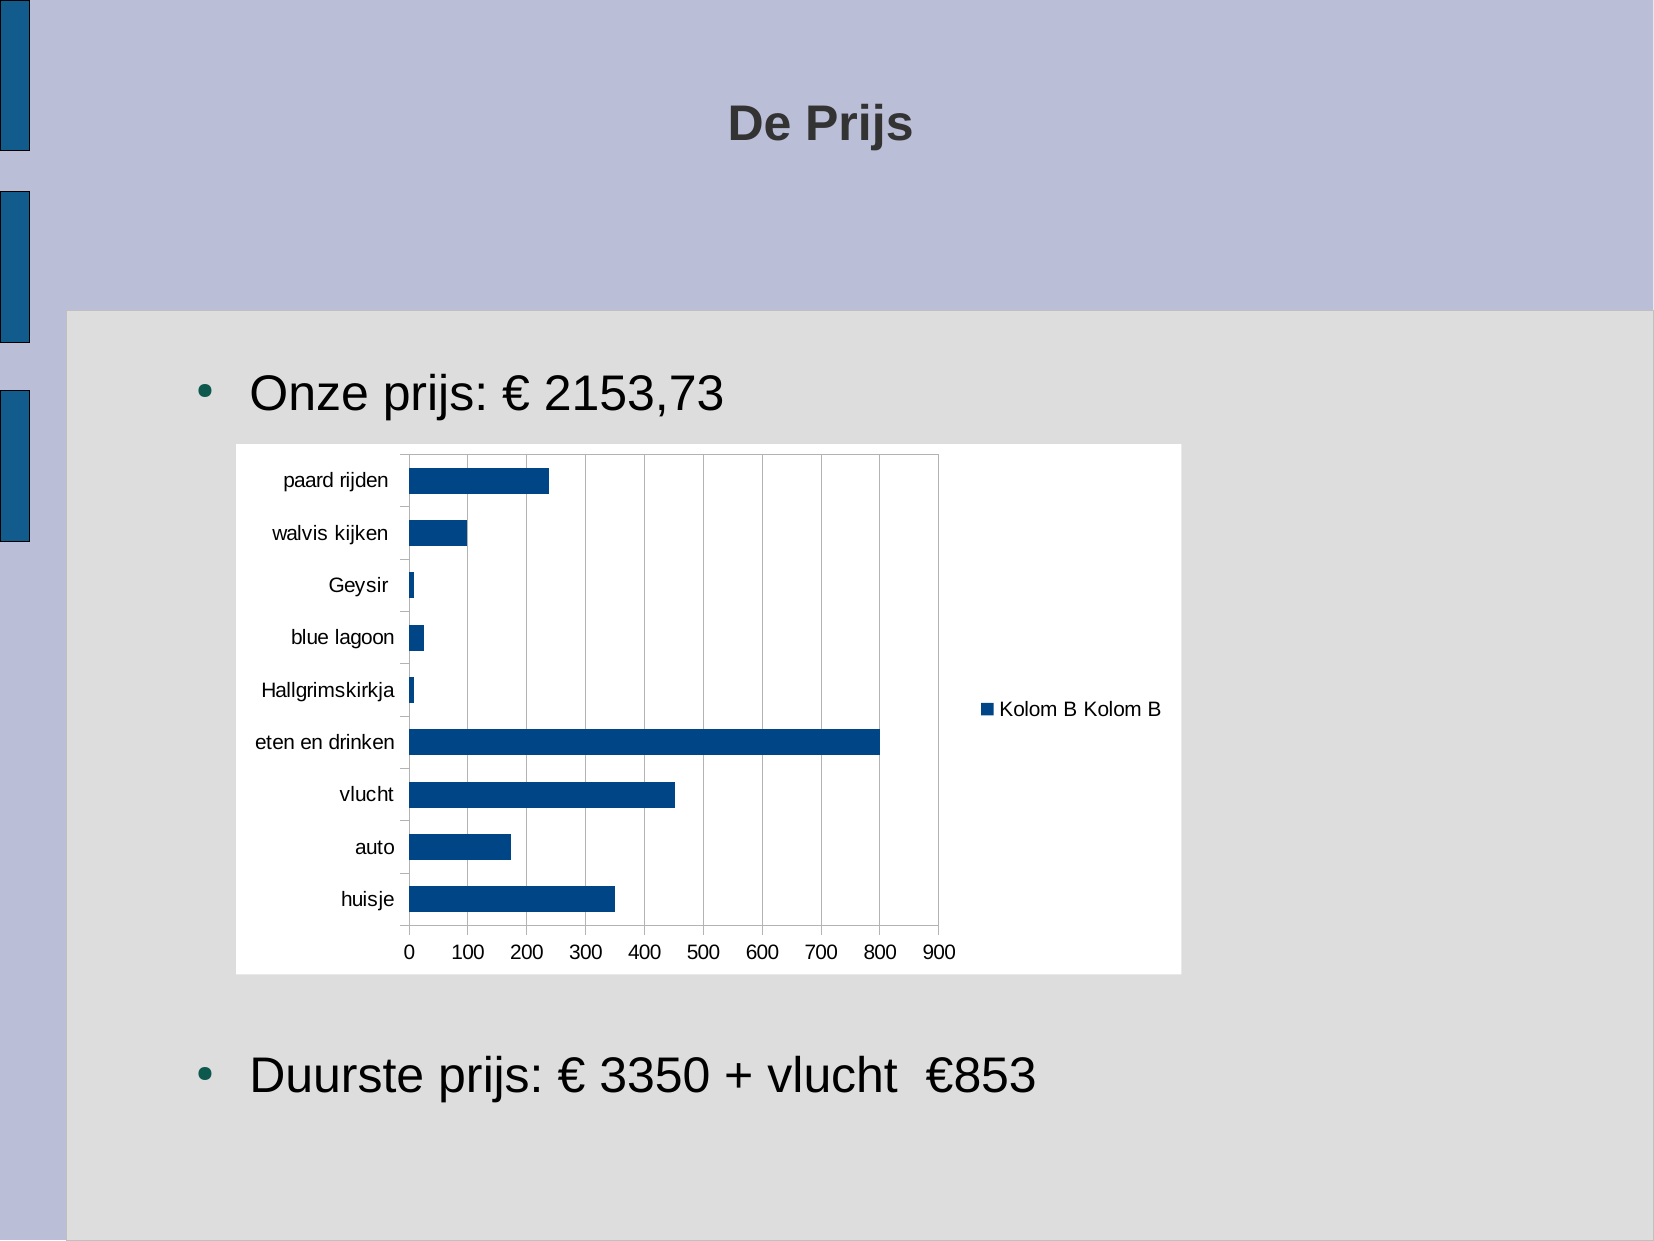

# De Prijs
Onze prijs: € 2153,73
Duurste prijs: € 3350 + vlucht €853
### Chart
| Category | Kolom B Kolom B |
|---|---|
| huisje | 350.0 |
| auto | 173.51 |
| vlucht | 451.98 |
| eten en drinken | 800.0 |
| Hallgrimskirkja | 9.24 |
| blue lagoon | 25.0 |
| Geysir | 8.0 |
| walvis kijken | 98.0 |
| paard rijden | 238.0 |